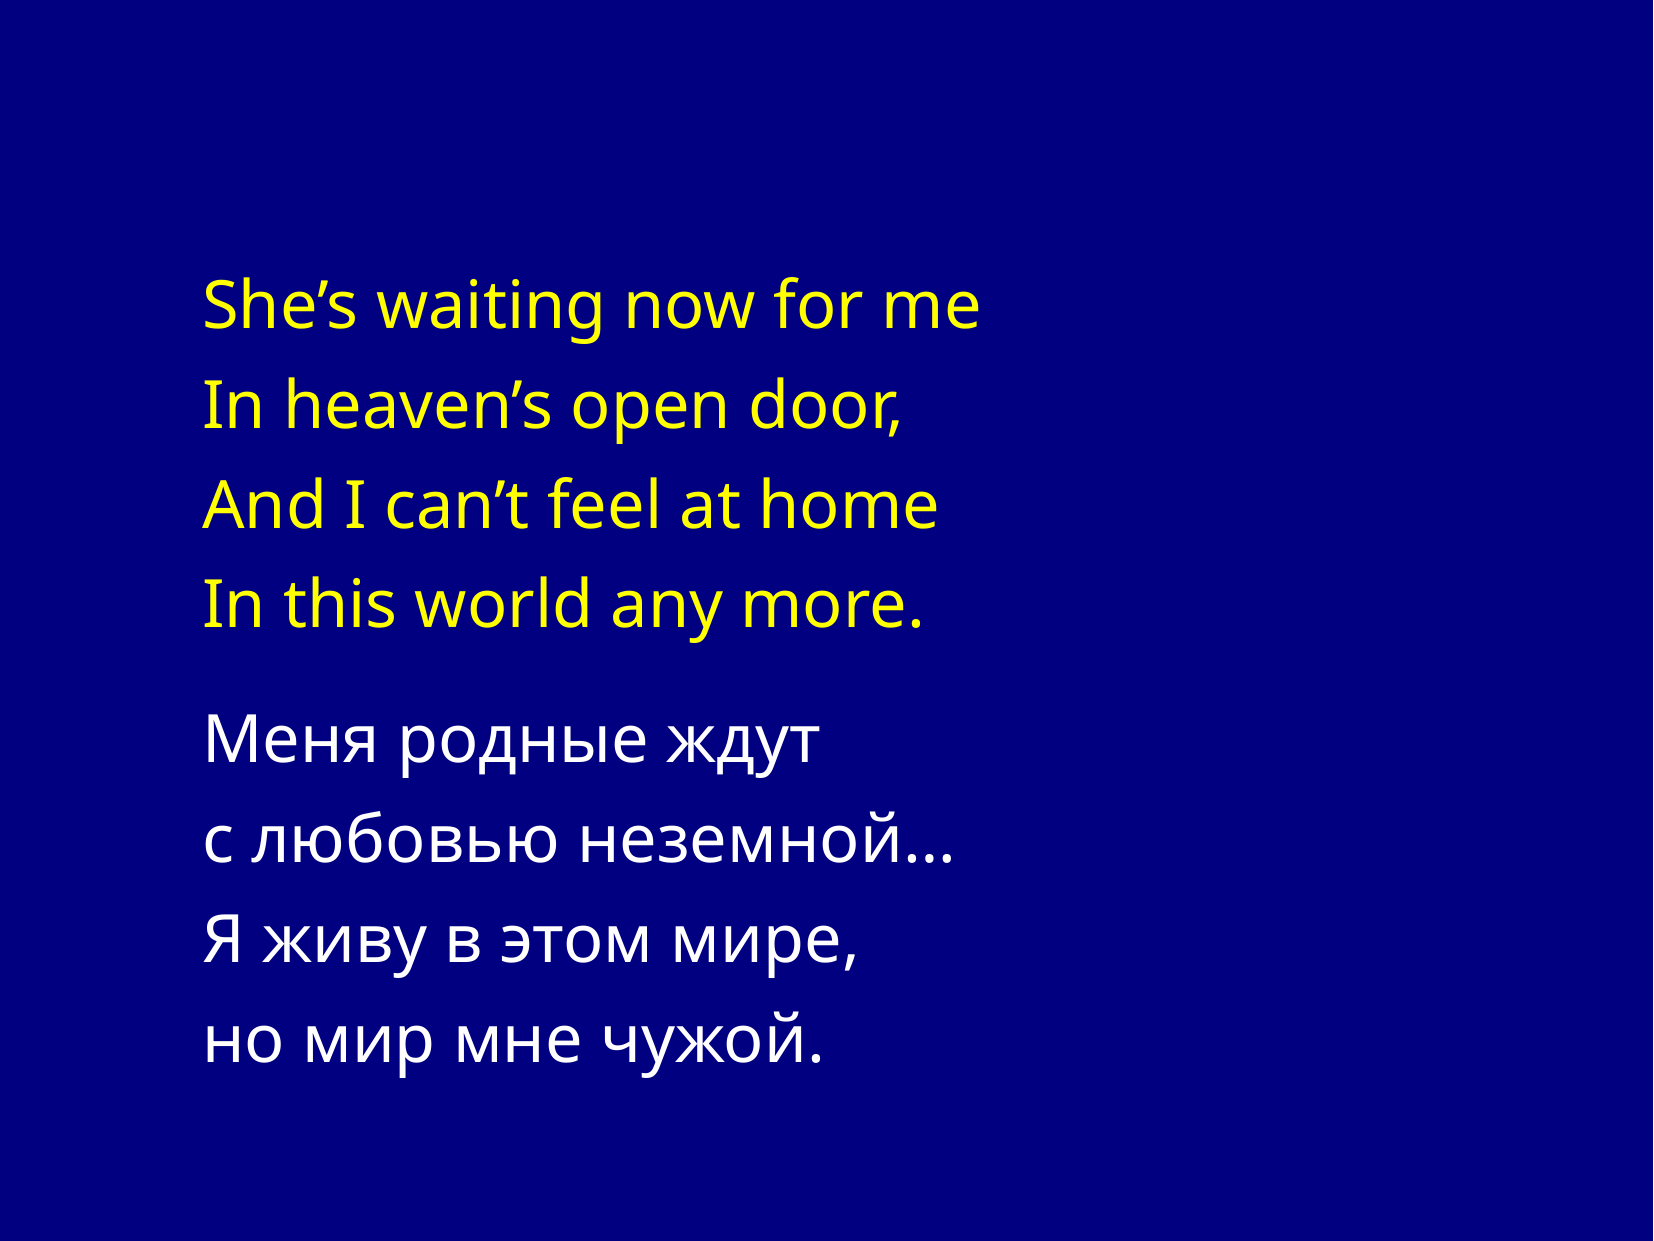

She’s waiting now for me
	In heaven’s open door,
	And I can’t feel at home
	In this world any more.
	Меня родные ждут
	с любовью неземной…
	Я живу в этом мире,
	но мир мне чужой.